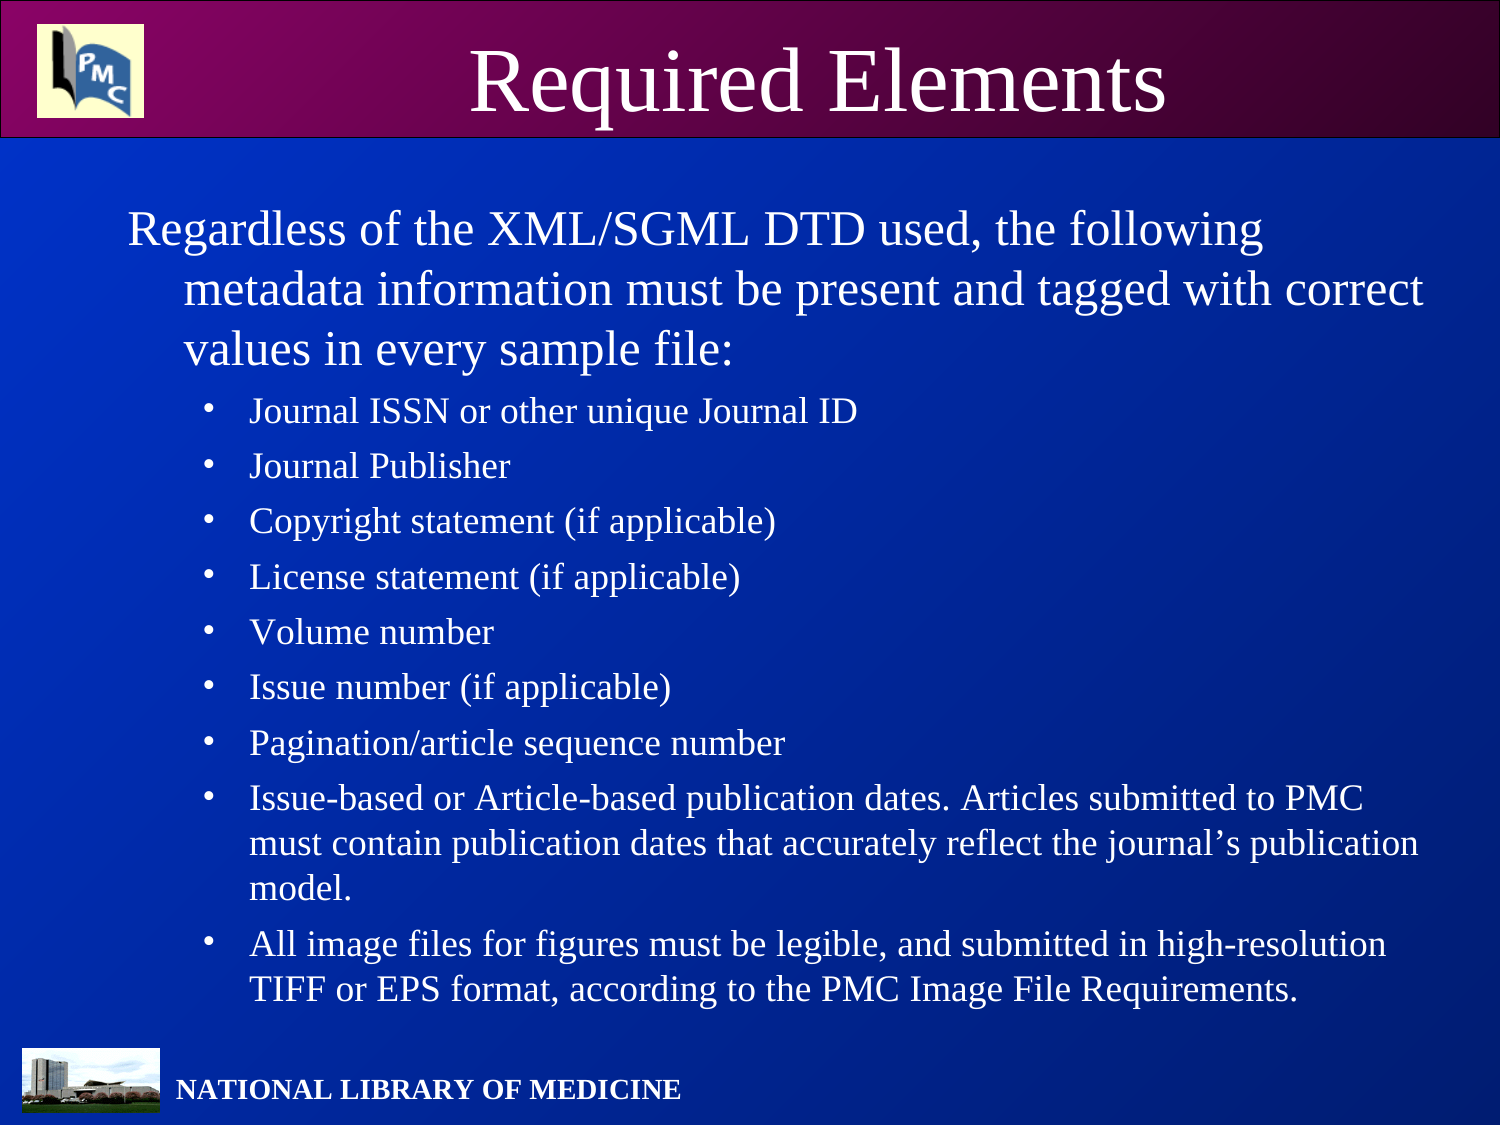

# Required Elements
Regardless of the XML/SGML DTD used, the following metadata information must be present and tagged with correct values in every sample file:
Journal ISSN or other unique Journal ID
Journal Publisher
Copyright statement (if applicable)
License statement (if applicable)
Volume number
Issue number (if applicable)
Pagination/article sequence number
Issue-based or Article-based publication dates. Articles submitted to PMC must contain publication dates that accurately reflect the journal’s publication model.
All image files for figures must be legible, and submitted in high-resolution TIFF or EPS format, according to the PMC Image File Requirements.